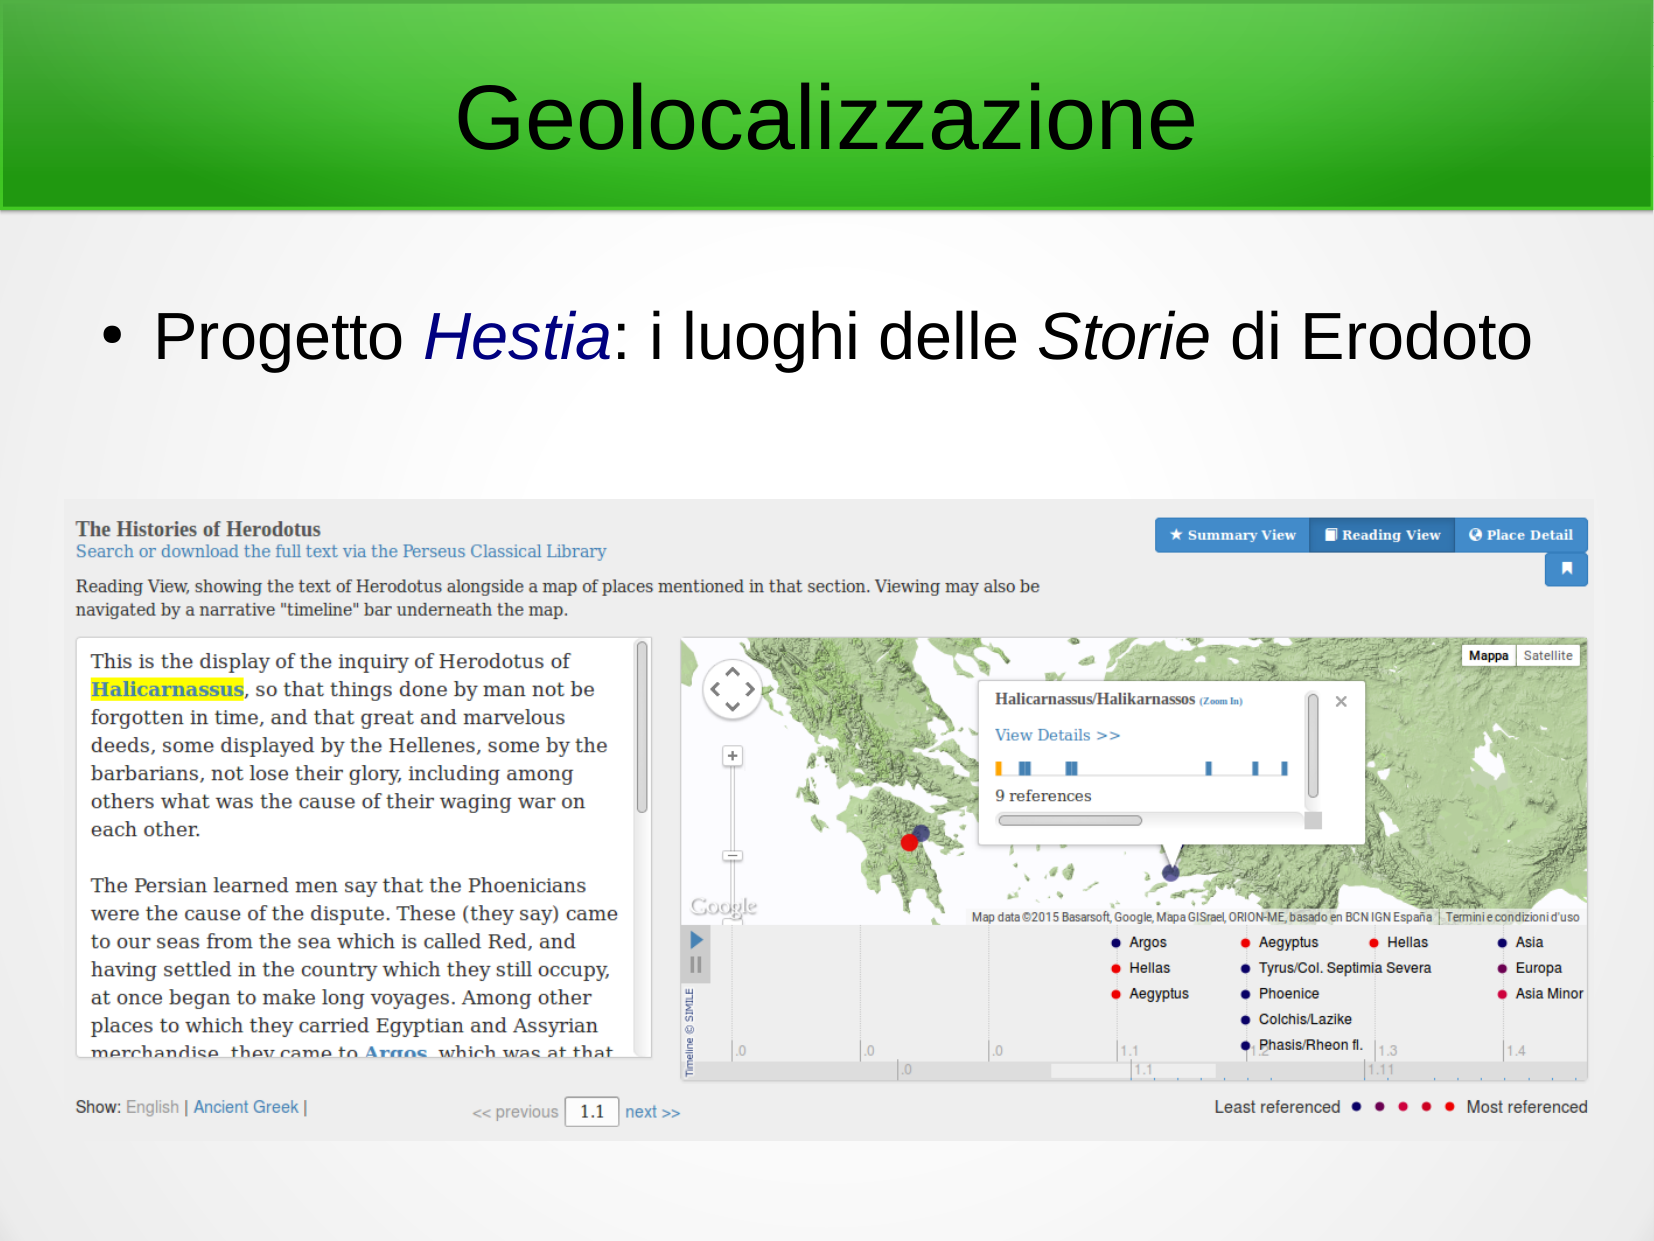

# Geolocalizzazione
Progetto Hestia: i luoghi delle Storie di Erodoto